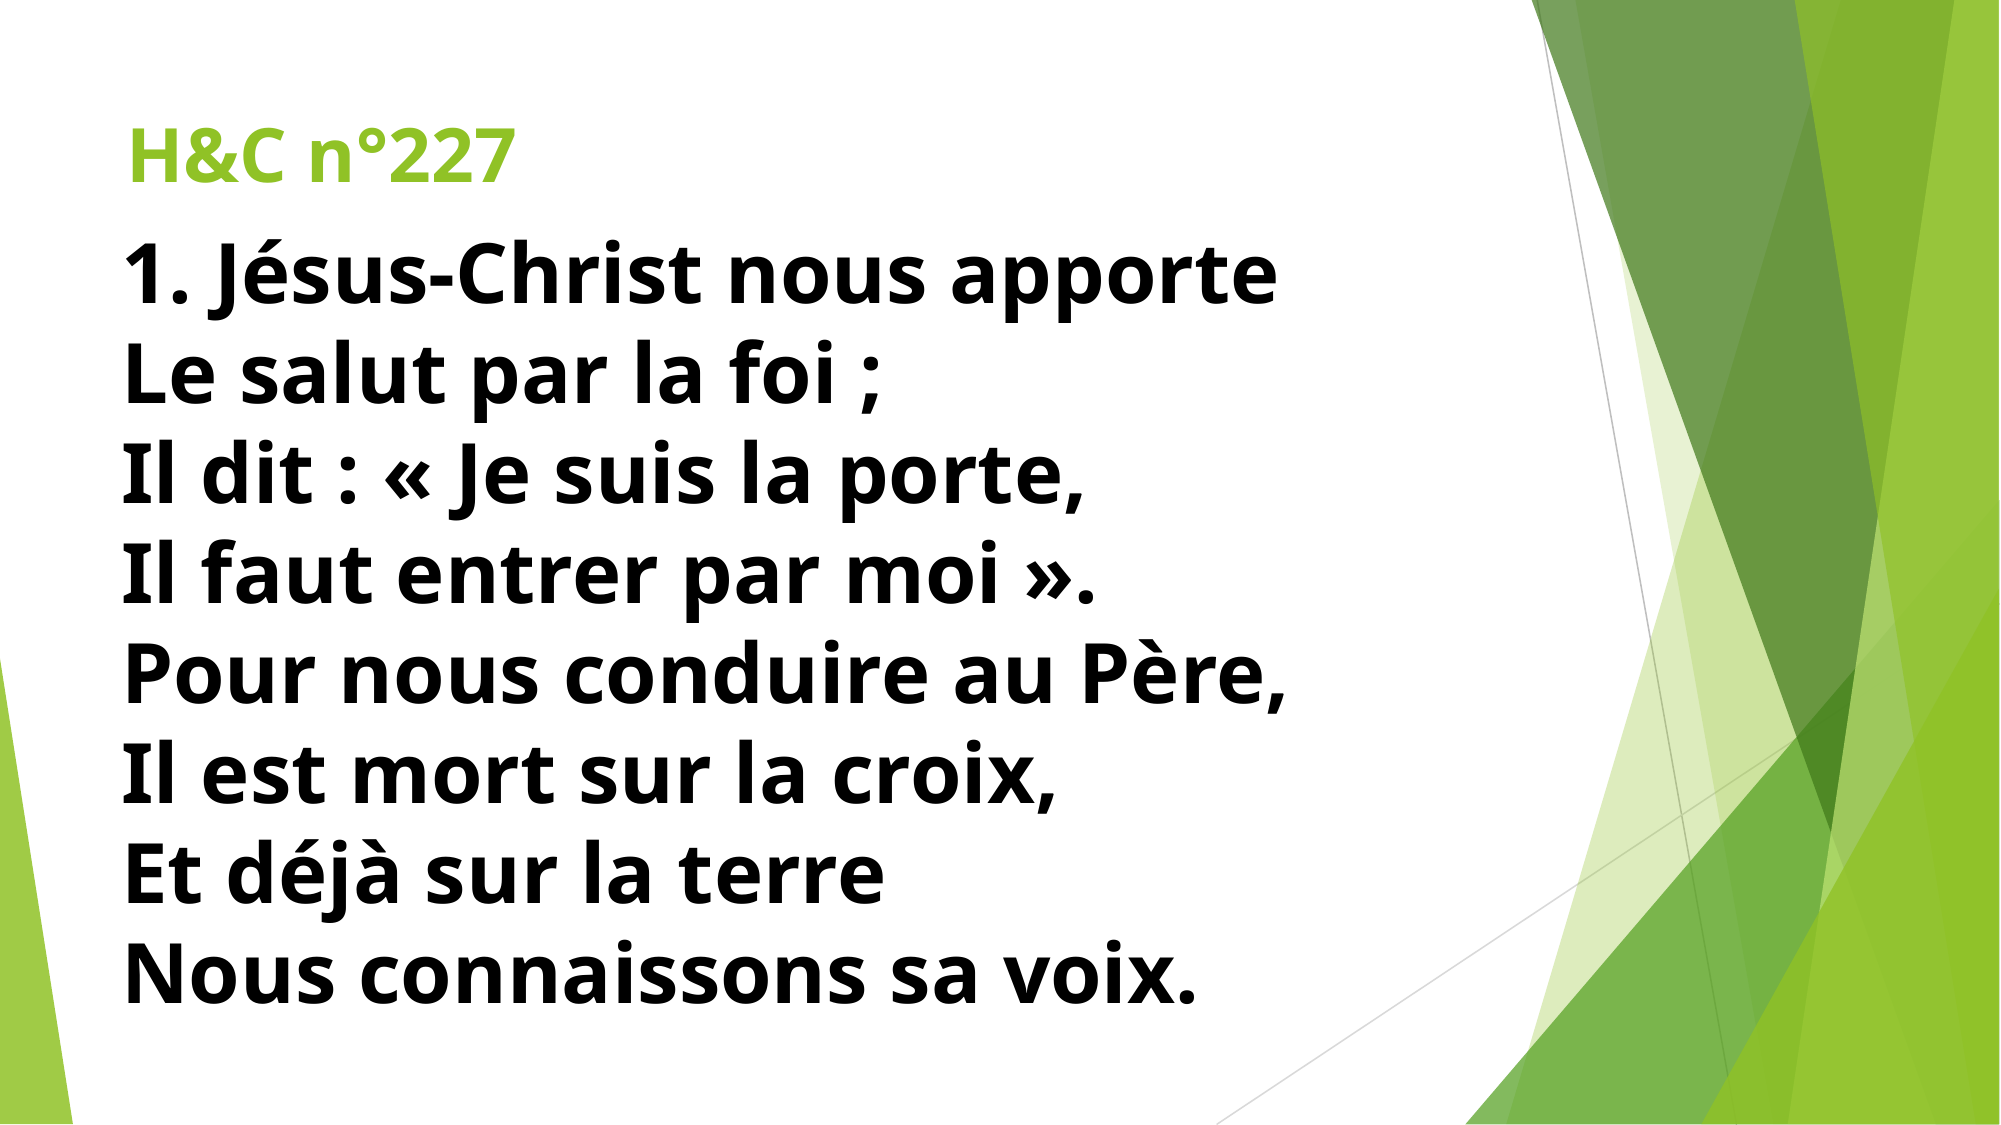

H&C n°227
1. Jésus-Christ nous apporte
Le salut par la foi ;
Il dit : « Je suis la porte,
Il faut entrer par moi ».
Pour nous conduire au Père,
Il est mort sur la croix,
Et déjà sur la terre
Nous connaissons sa voix.